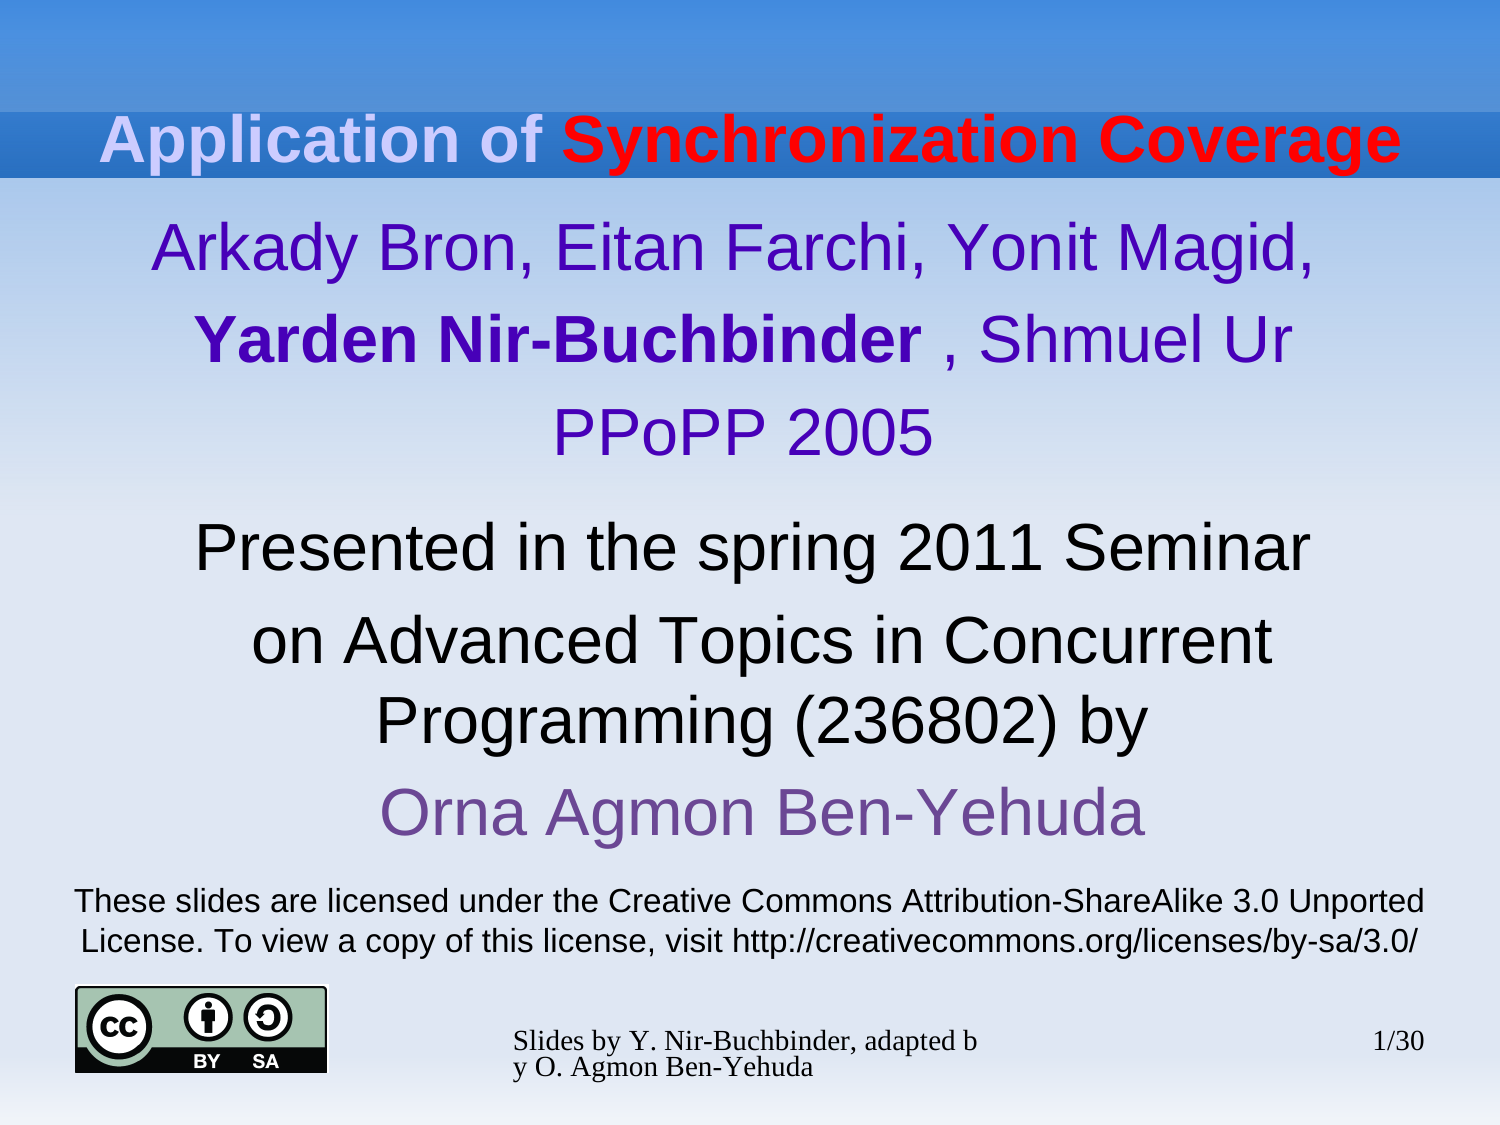

# Application of Synchronization Coverage
Arkady Bron, Eitan Farchi, Yonit Magid,
Yarden Nir-Buchbinder , Shmuel Ur
PPoPP 2005
Presented in the spring 2011 Seminar
on Advanced Topics in Concurrent Programming (236802) by
Orna Agmon Ben-Yehuda
These slides are licensed under the Creative Commons Attribution-ShareAlike 3.0 Unported License. To view a copy of this license, visit http://creativecommons.org/licenses/by-sa/3.0/
Slides by Y. Nir-Buchbinder, adapted by O. Agmon Ben-Yehuda
1